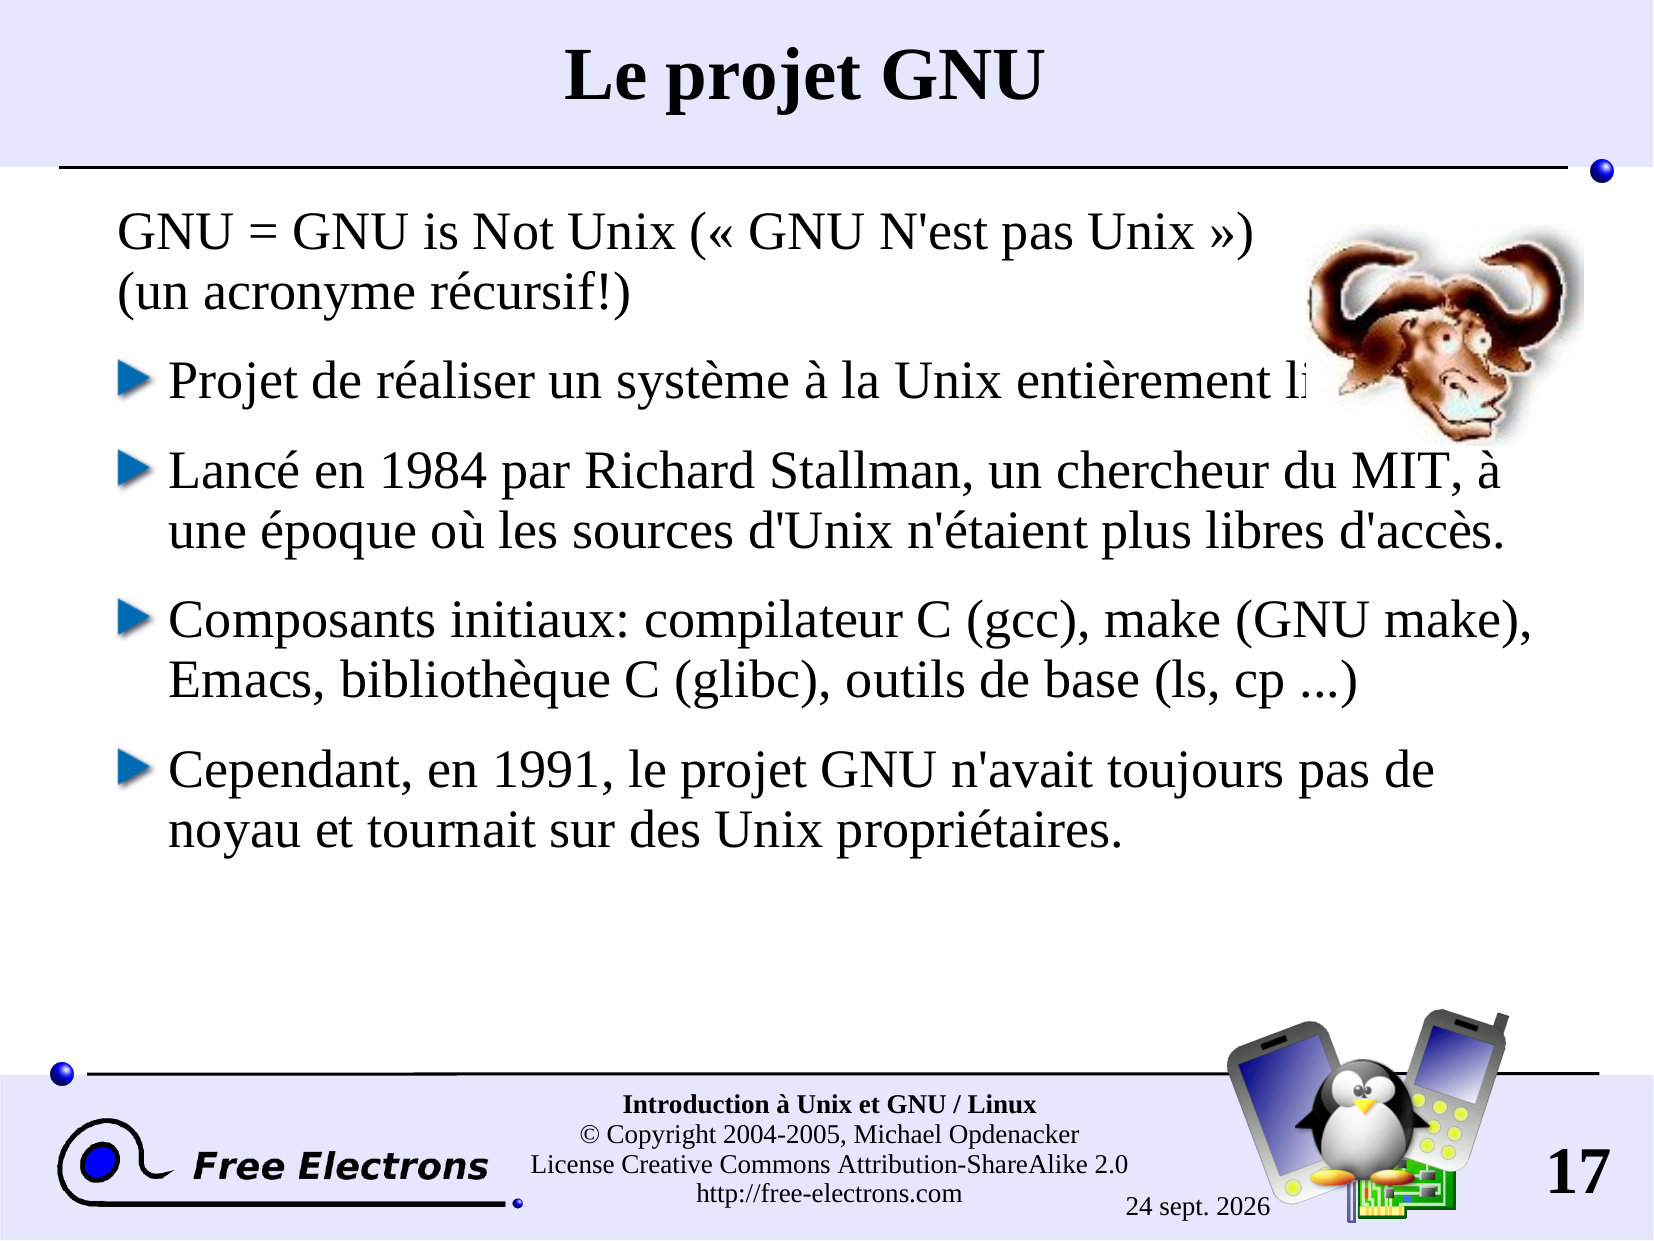

# Le projet GNU
GNU = GNU is Not Unix (« GNU N'est pas Unix »)
(un acronyme récursif!)
Projet de réaliser un système à la Unix entièrement libre.
Lancé en 1984 par Richard Stallman, un chercheur du MIT, à une époque où les sources d'Unix n'étaient plus libres d'accès.
Composants initiaux: compilateur C (gcc), make (GNU make), Emacs, bibliothèque C (glibc), outils de base (ls, cp ...)
Cependant, en 1991, le projet GNU n'avait toujours pas de noyau et tournait sur des Unix propriétaires.